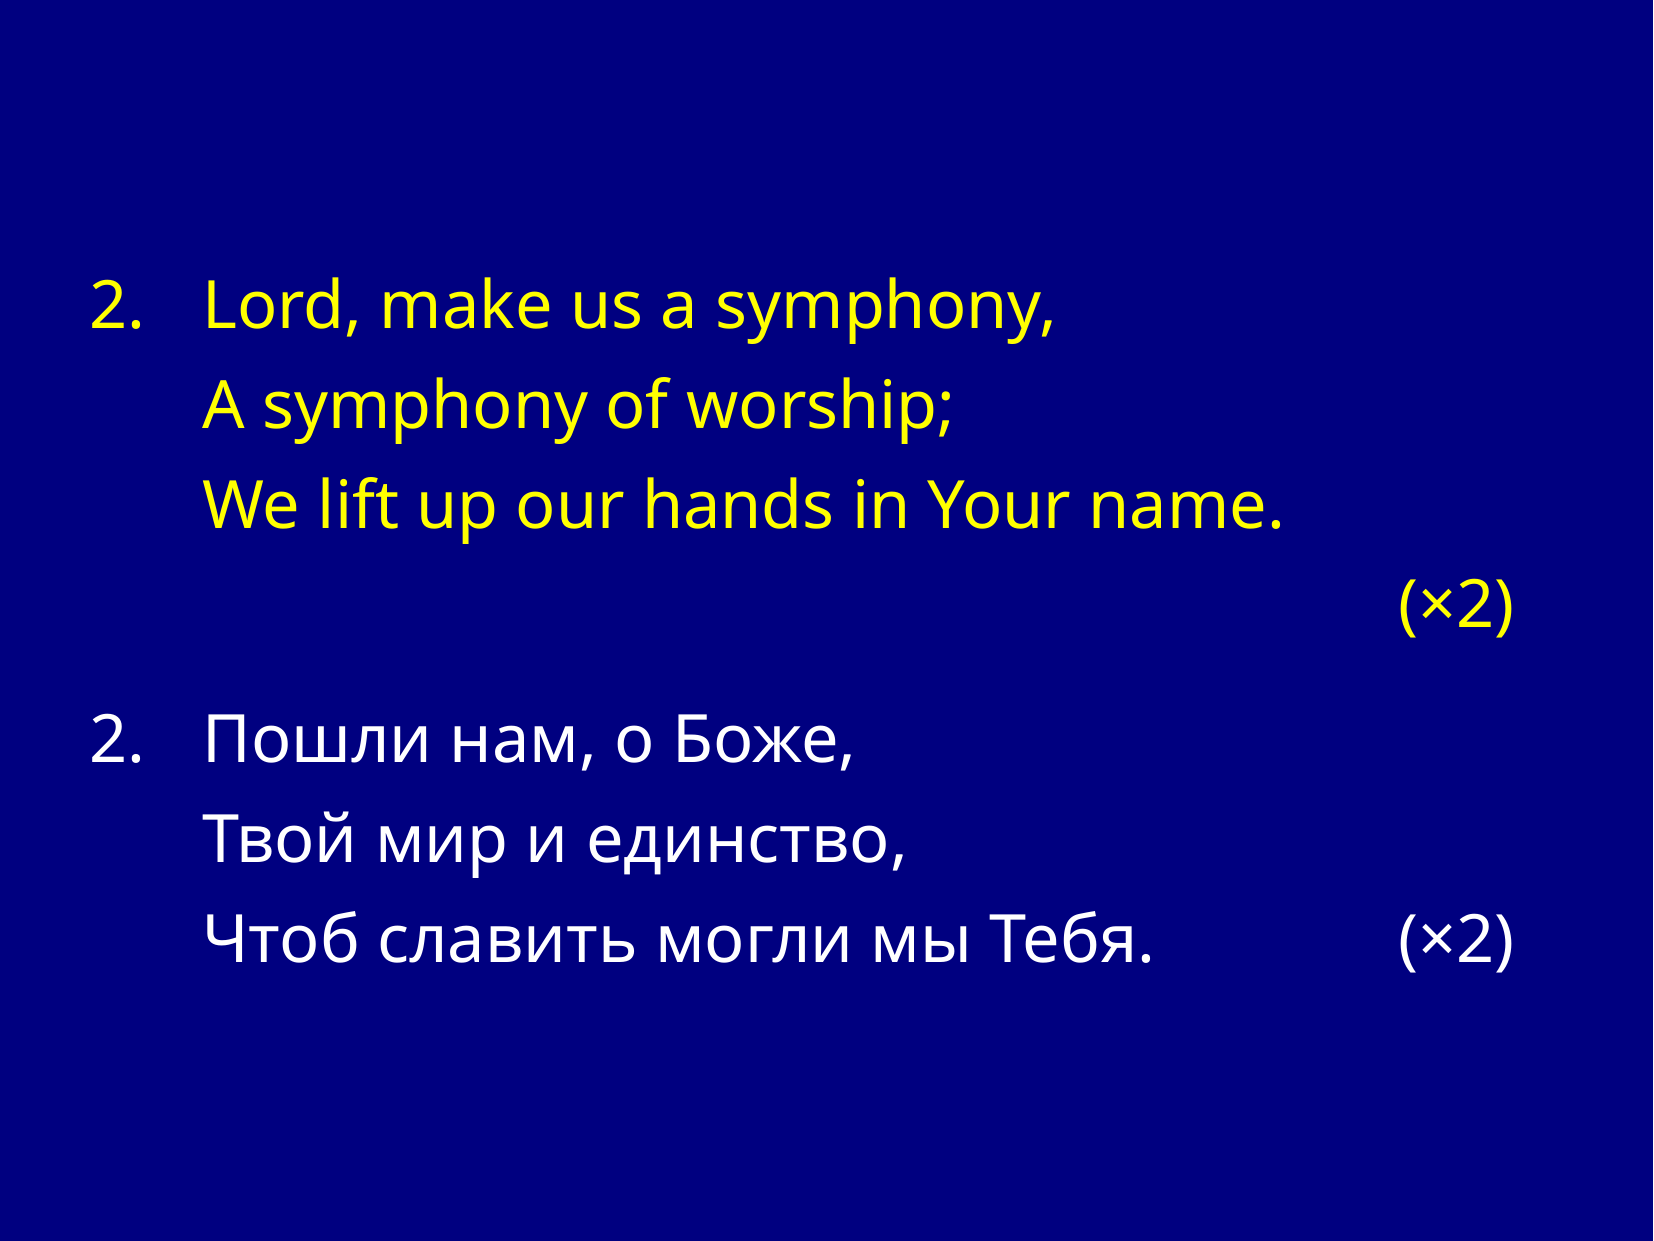

2.	Lord, make us a symphony,
	A symphony of worship;
	We lift up our hands in Your name.
			(×2)
2.	Пошли нам, о Боже,
	Твой мир и единство,
	Чтоб славить могли мы Тебя.	(×2)